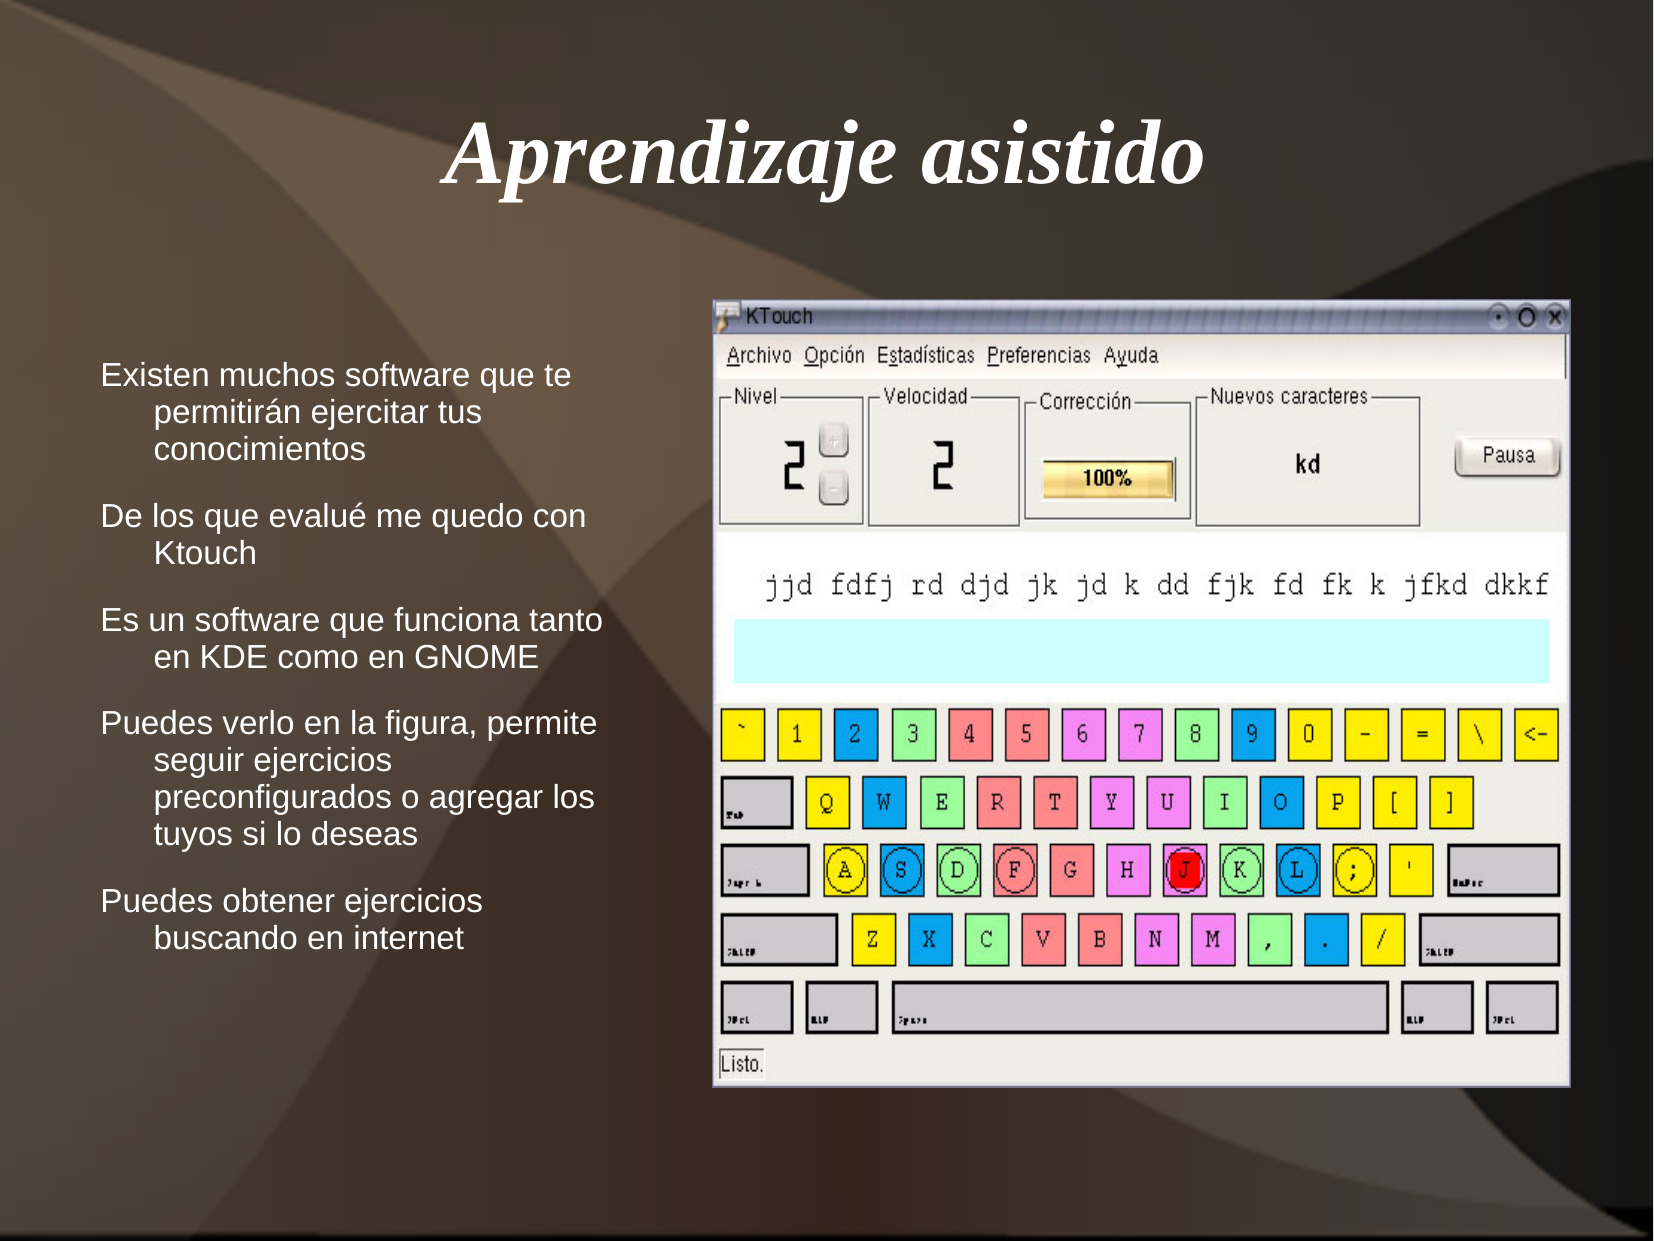

# Aprendizaje asistido
Existen muchos software que te permitirán ejercitar tus conocimientos
De los que evalué me quedo con Ktouch
Es un software que funciona tanto en KDE como en GNOME
Puedes verlo en la figura, permite seguir ejercicios preconfigurados o agregar los tuyos si lo deseas
Puedes obtener ejercicios buscando en internet